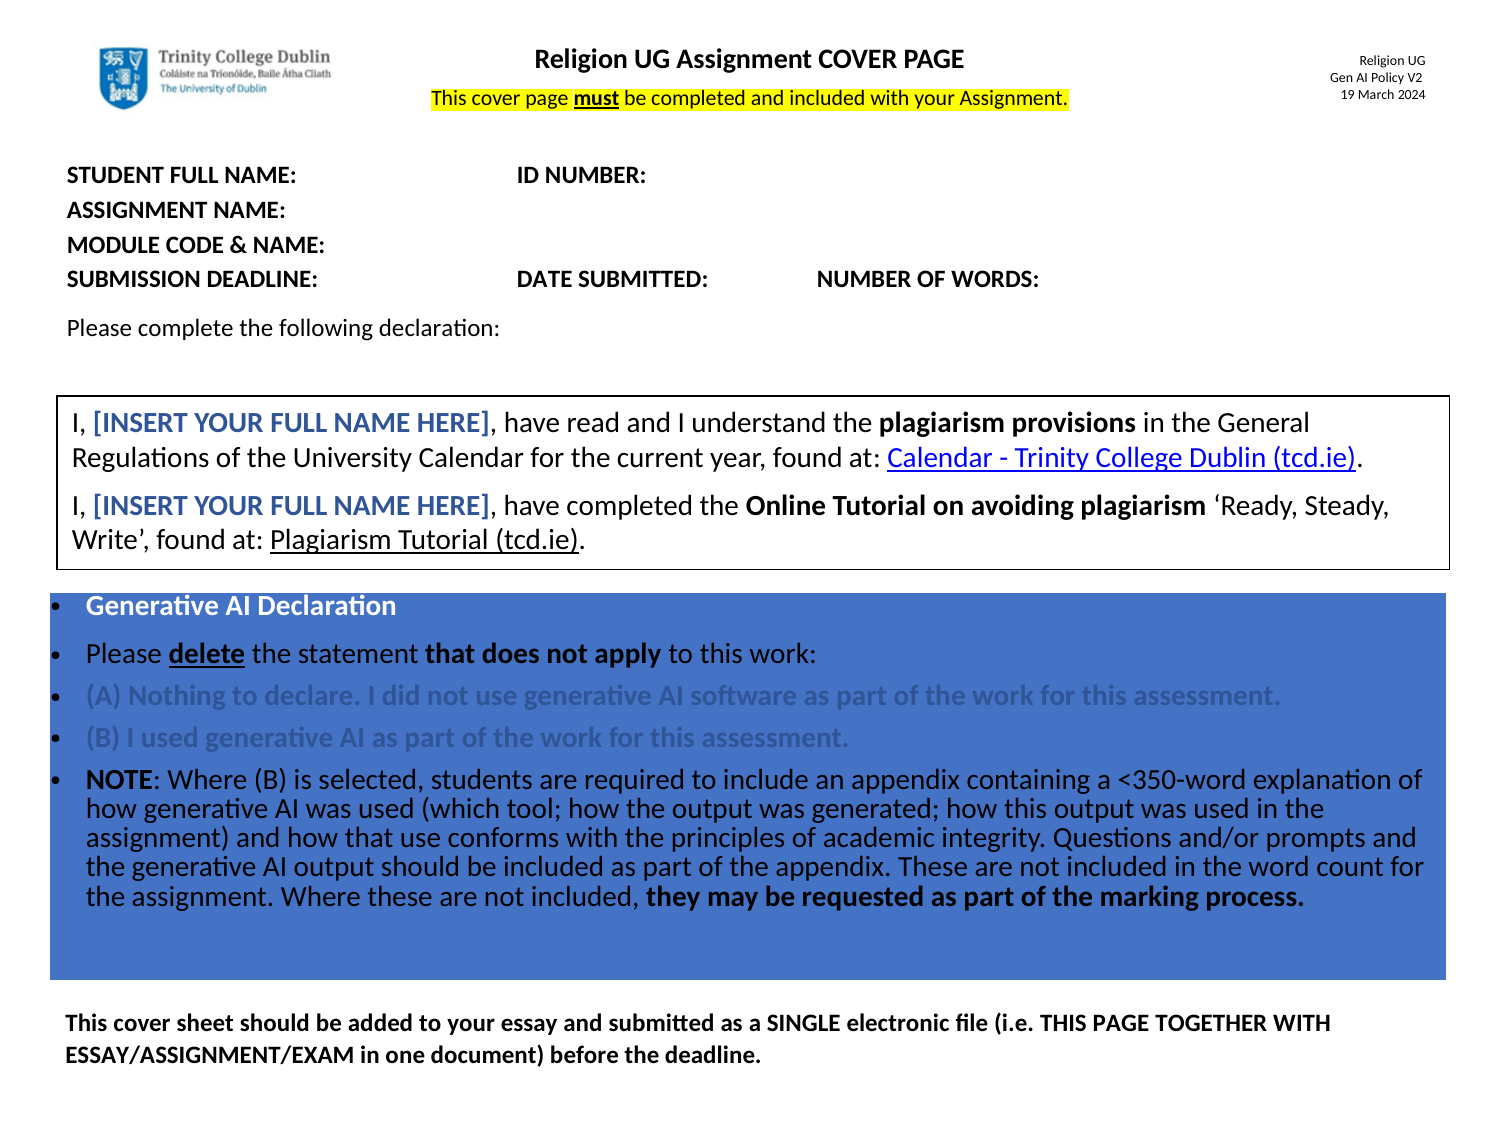

Religion UG Assignment COVER PAGE
This cover page must be completed and included with your Assignment.
Religion UG
Gen AI Policy V2
19 March 2024
# STUDENT FULL NAME: 			ID NUMBER:
ASSIGNMENT NAME:
MODULE CODE & NAME:
SUBMISSION DEADLINE: 			DATE SUBMITTED: 		NUMBER OF WORDS:
Please complete the following declaration:
I, [INSERT YOUR FULL NAME HERE], have read and I understand the plagiarism provisions in the General Regulations of the University Calendar for the current year, found at: Calendar - Trinity College Dublin (tcd.ie).
I, [INSERT YOUR FULL NAME HERE], have completed the Online Tutorial on avoiding plagiarism ‘Ready, Steady, Write’, found at: Plagiarism Tutorial (tcd.ie).
| Generative AI Declaration |
| --- |
| Please delete the statement that does not apply to this work: (A) Nothing to declare. I did not use generative AI software as part of the work for this assessment. (B) I used generative AI as part of the work for this assessment. NOTE: Where (B) is selected, students are required to include an appendix containing a <350-word explanation of how generative AI was used (which tool; how the output was generated; how this output was used in the assignment) and how that use conforms with the principles of academic integrity. Questions and/or prompts and the generative AI output should be included as part of the appendix. These are not included in the word count for the assignment. Where these are not included, they may be requested as part of the marking process. |
This cover sheet should be added to your essay and submitted as a SINGLE electronic file (i.e. THIS PAGE TOGETHER WITH ESSAY/ASSIGNMENT/EXAM in one document) before the deadline.